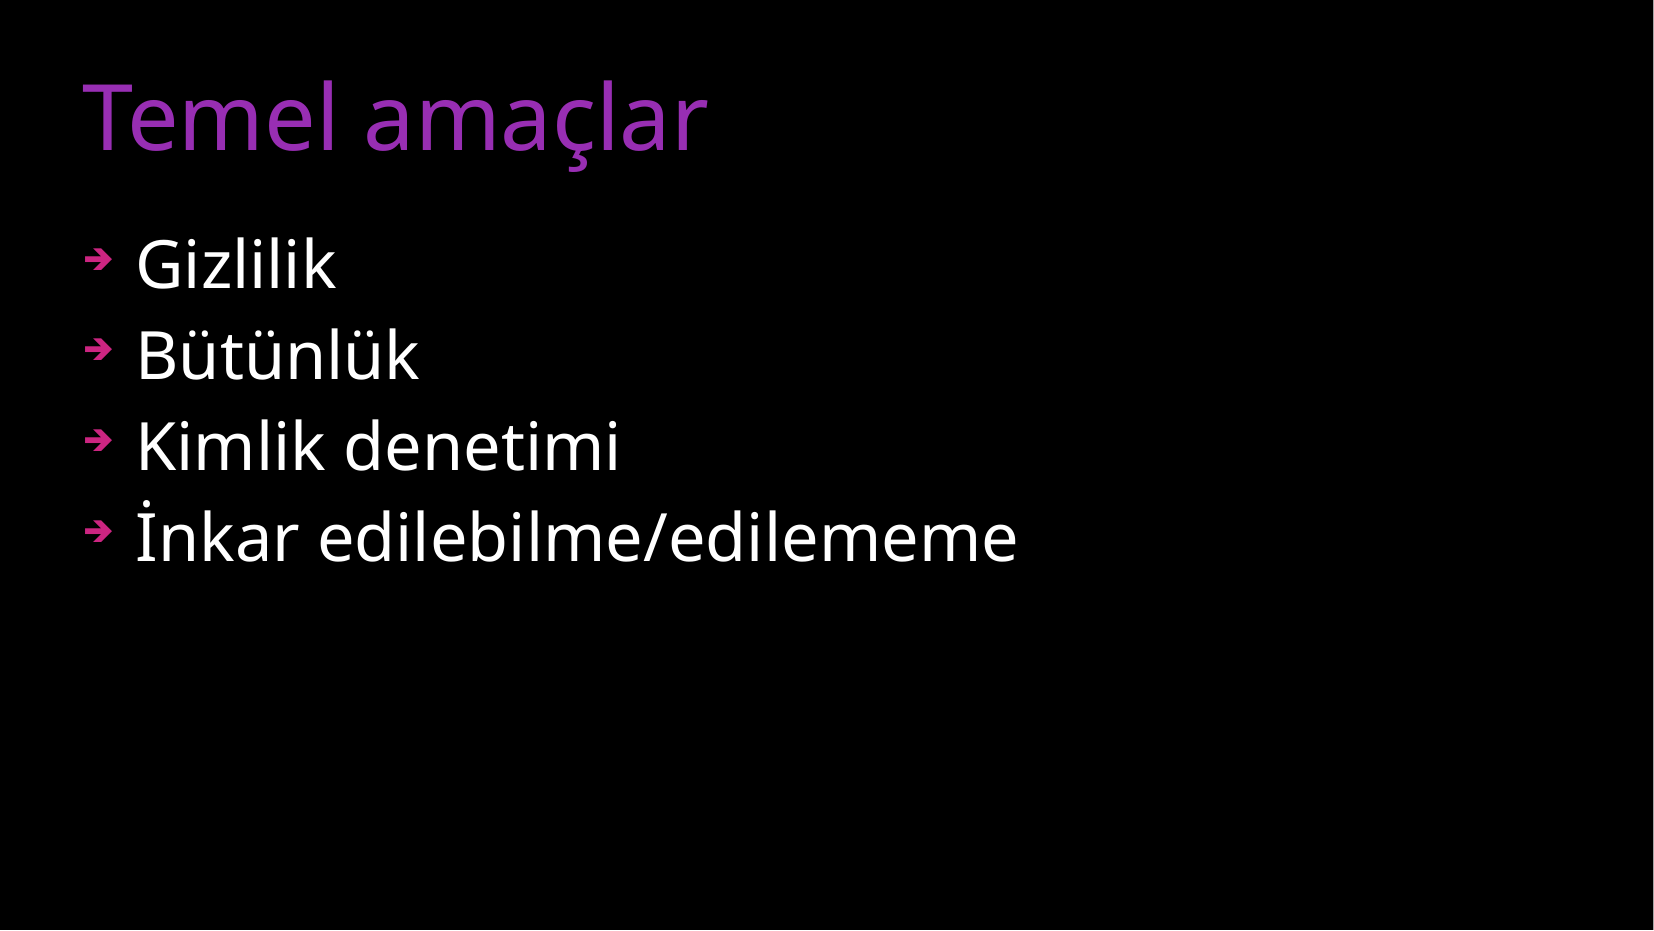

# Temel amaçlar
 Gizlilik
 Bütünlük
 Kimlik denetimi
 İnkar edilebilme/edilememe